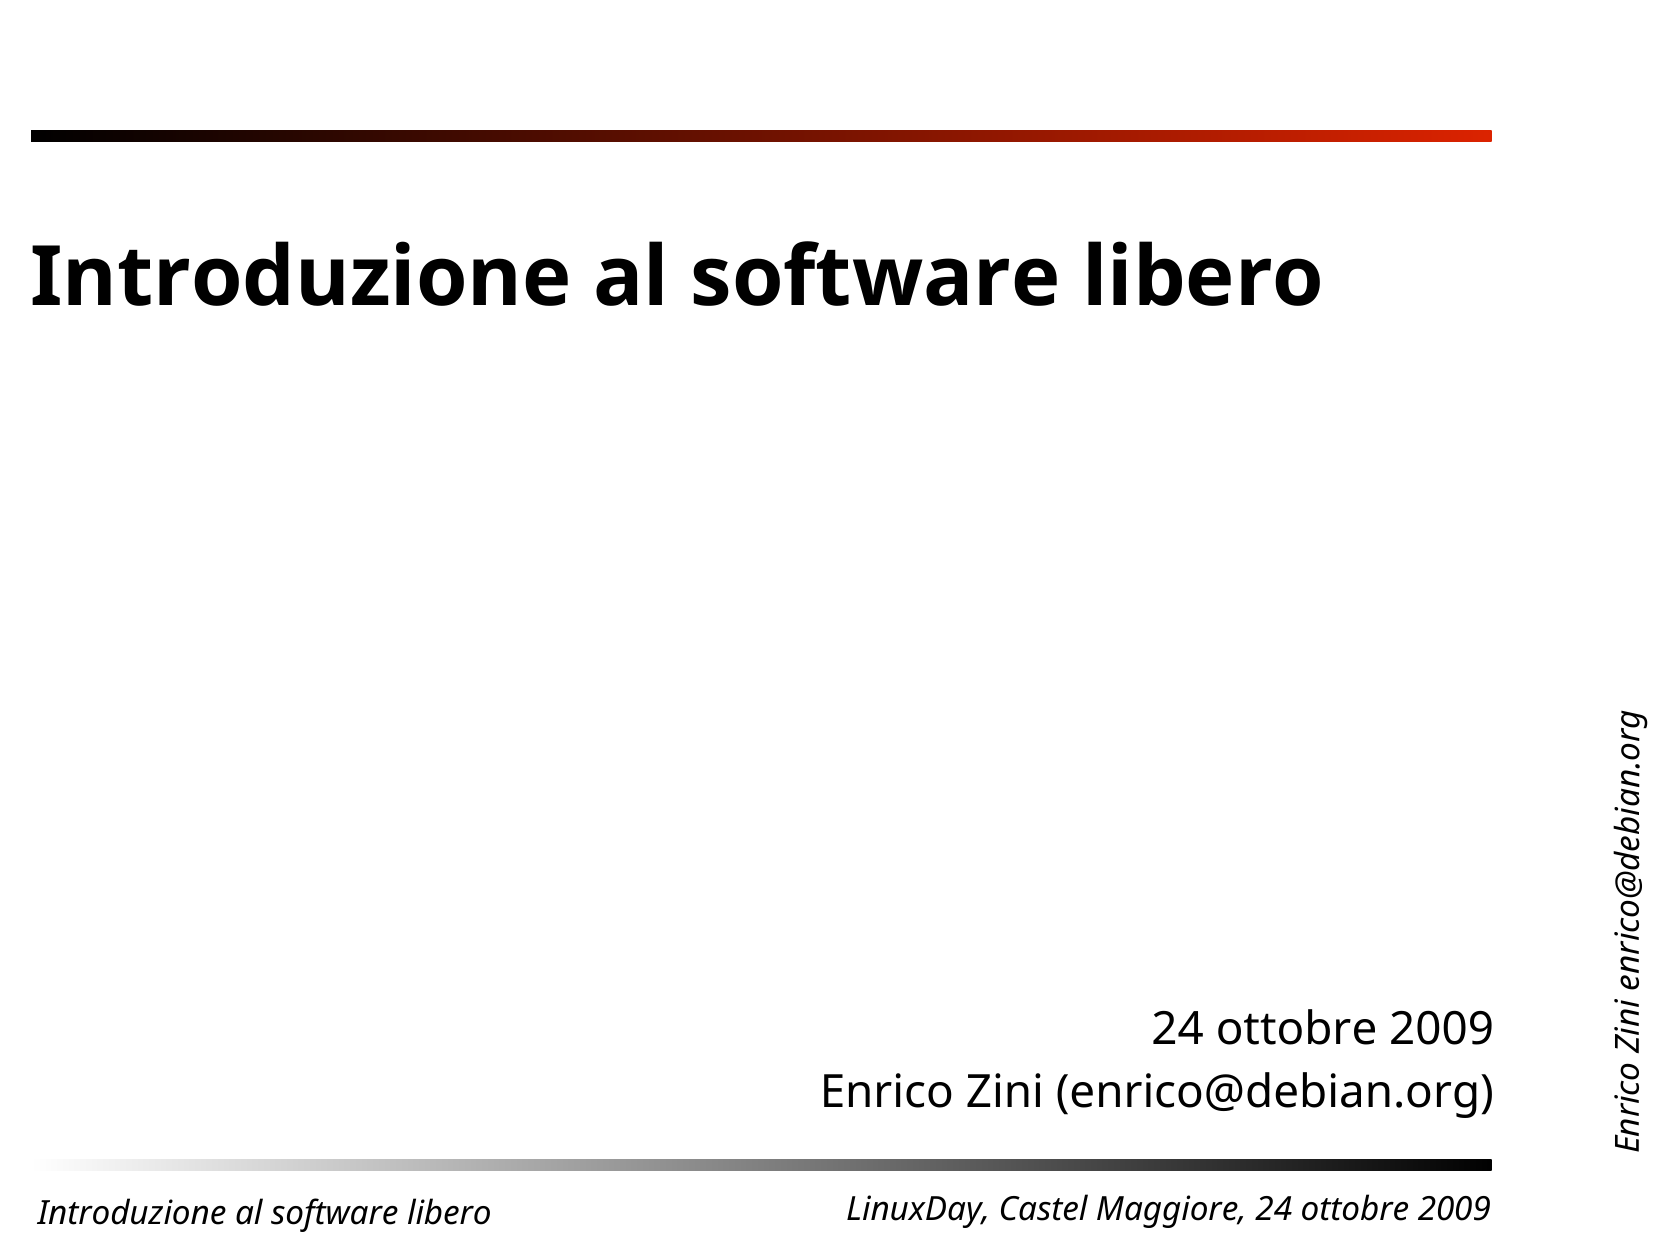

Introduzione al software libero
24 ottobre 2009
Enrico Zini (enrico@debian.org)